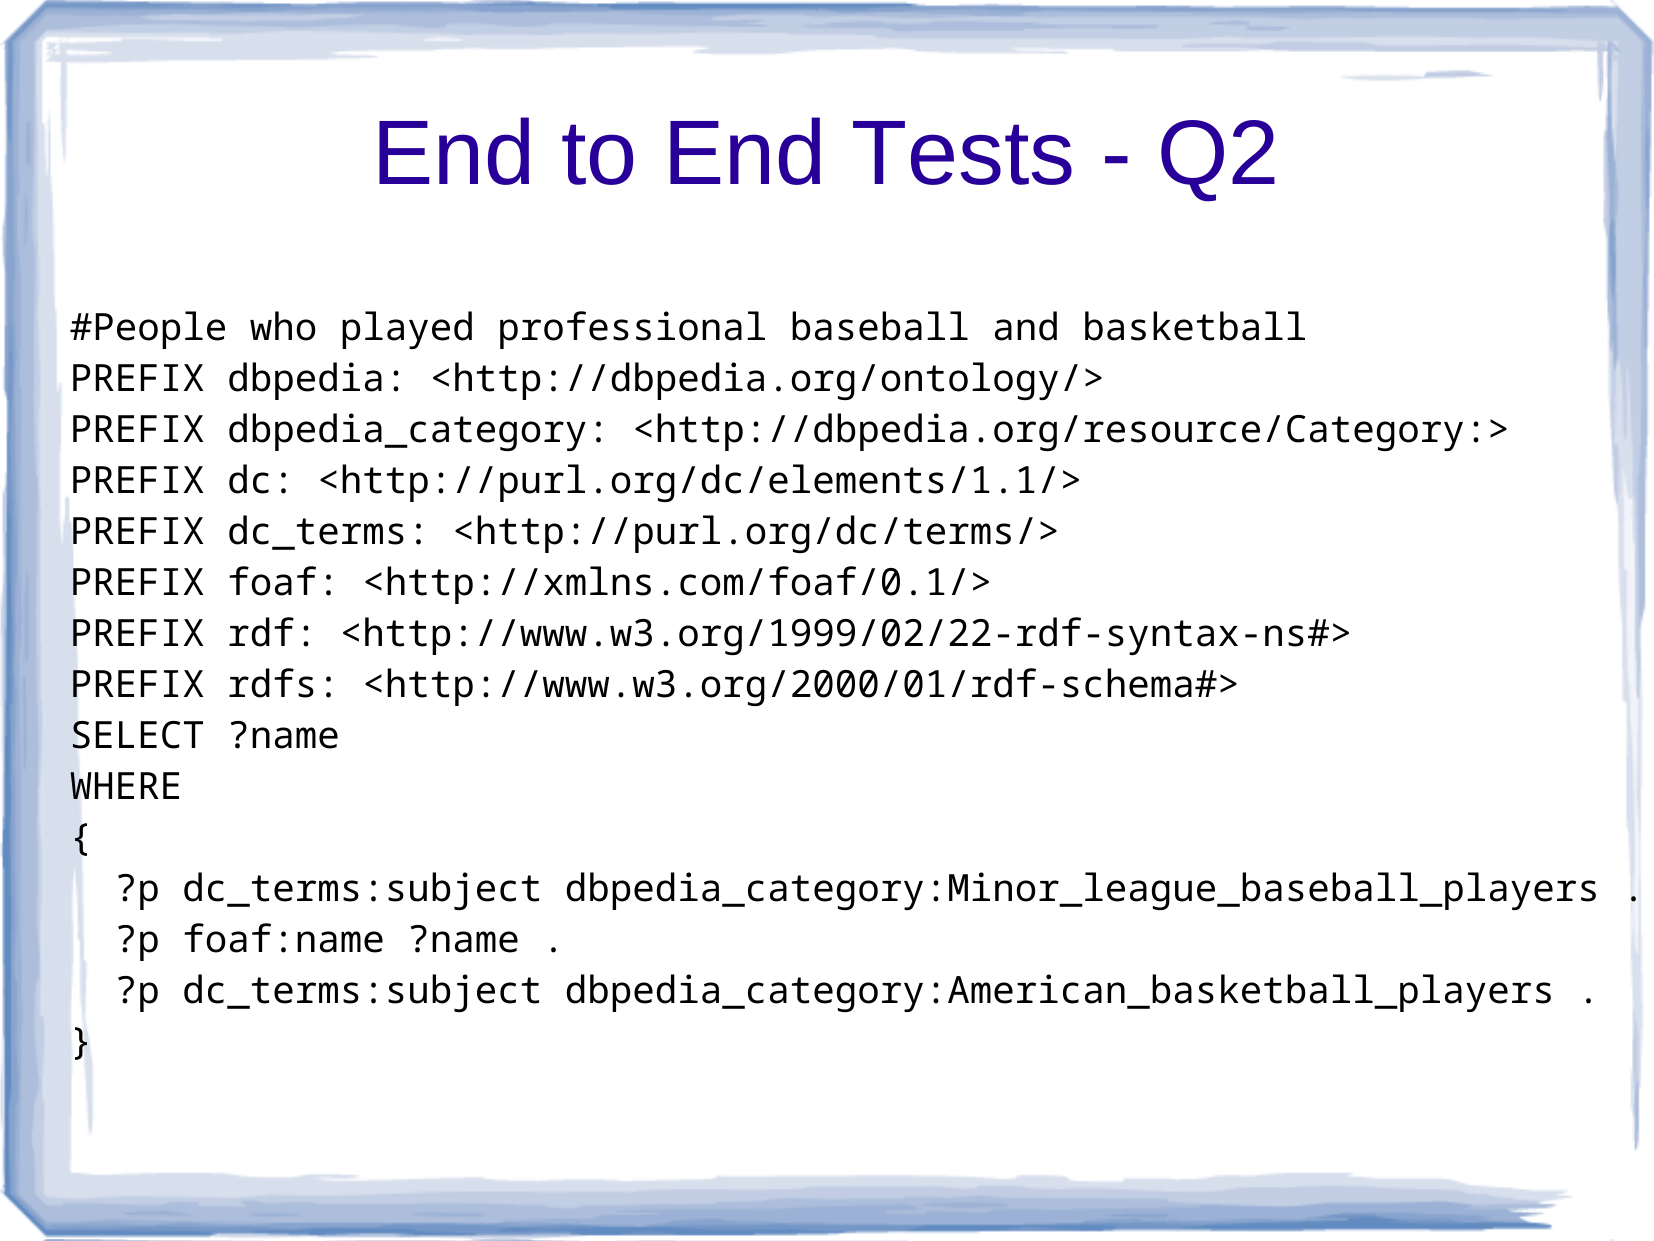

# End to End Tests - Q2
#People who played professional baseball and basketball
PREFIX dbpedia: <http://dbpedia.org/ontology/>
PREFIX dbpedia_category: <http://dbpedia.org/resource/Category:>
PREFIX dc: <http://purl.org/dc/elements/1.1/>
PREFIX dc_terms: <http://purl.org/dc/terms/>
PREFIX foaf: <http://xmlns.com/foaf/0.1/>
PREFIX rdf: <http://www.w3.org/1999/02/22-rdf-syntax-ns#>
PREFIX rdfs: <http://www.w3.org/2000/01/rdf-schema#>
SELECT ?name
WHERE
{
 ?p dc_terms:subject dbpedia_category:Minor_league_baseball_players .
 ?p foaf:name ?name .
 ?p dc_terms:subject dbpedia_category:American_basketball_players .
}